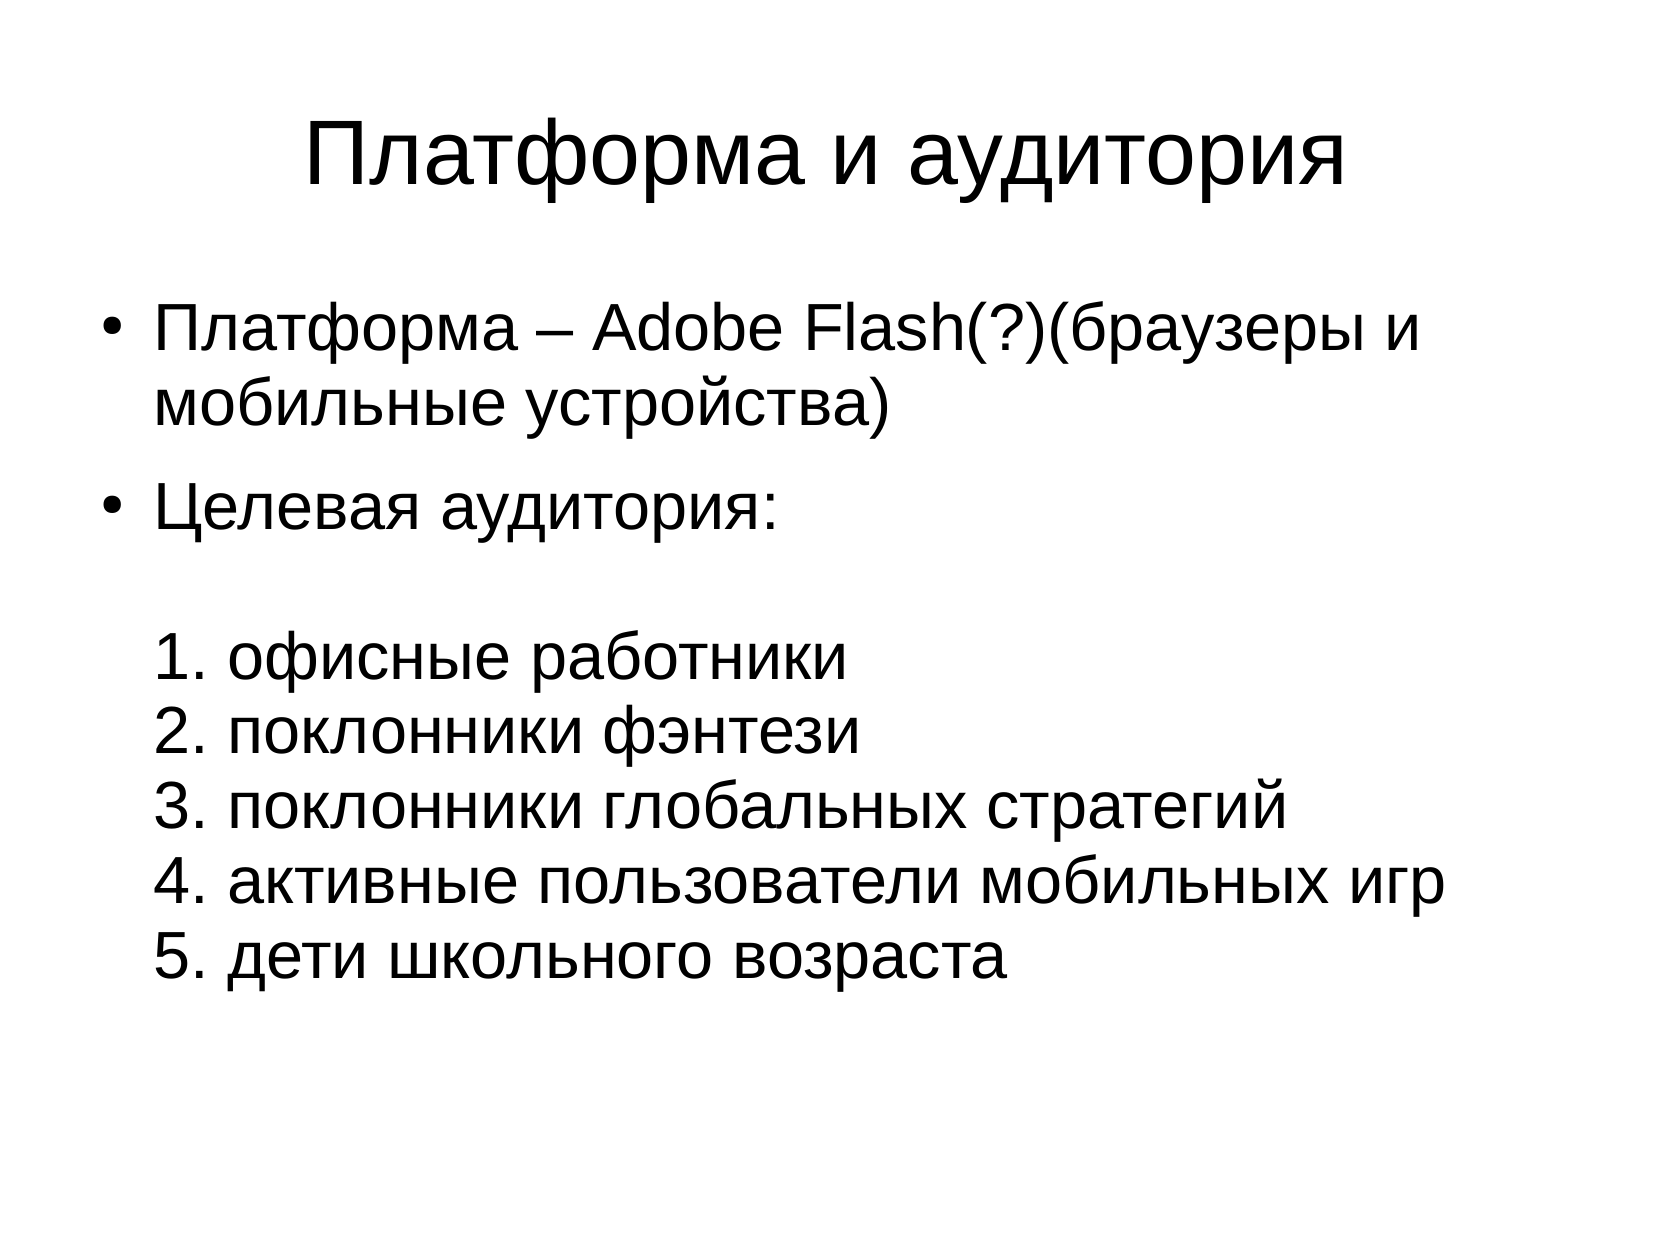

# Платформа и аудитория
Платформа – Adobe Flash(?)(браузеры и мобильные устройства)
Целевая аудитория:
1. офисные работники
2. поклонники фэнтези
3. поклонники глобальных стратегий
4. активные пользователи мобильных игр
5. дети школьного возраста